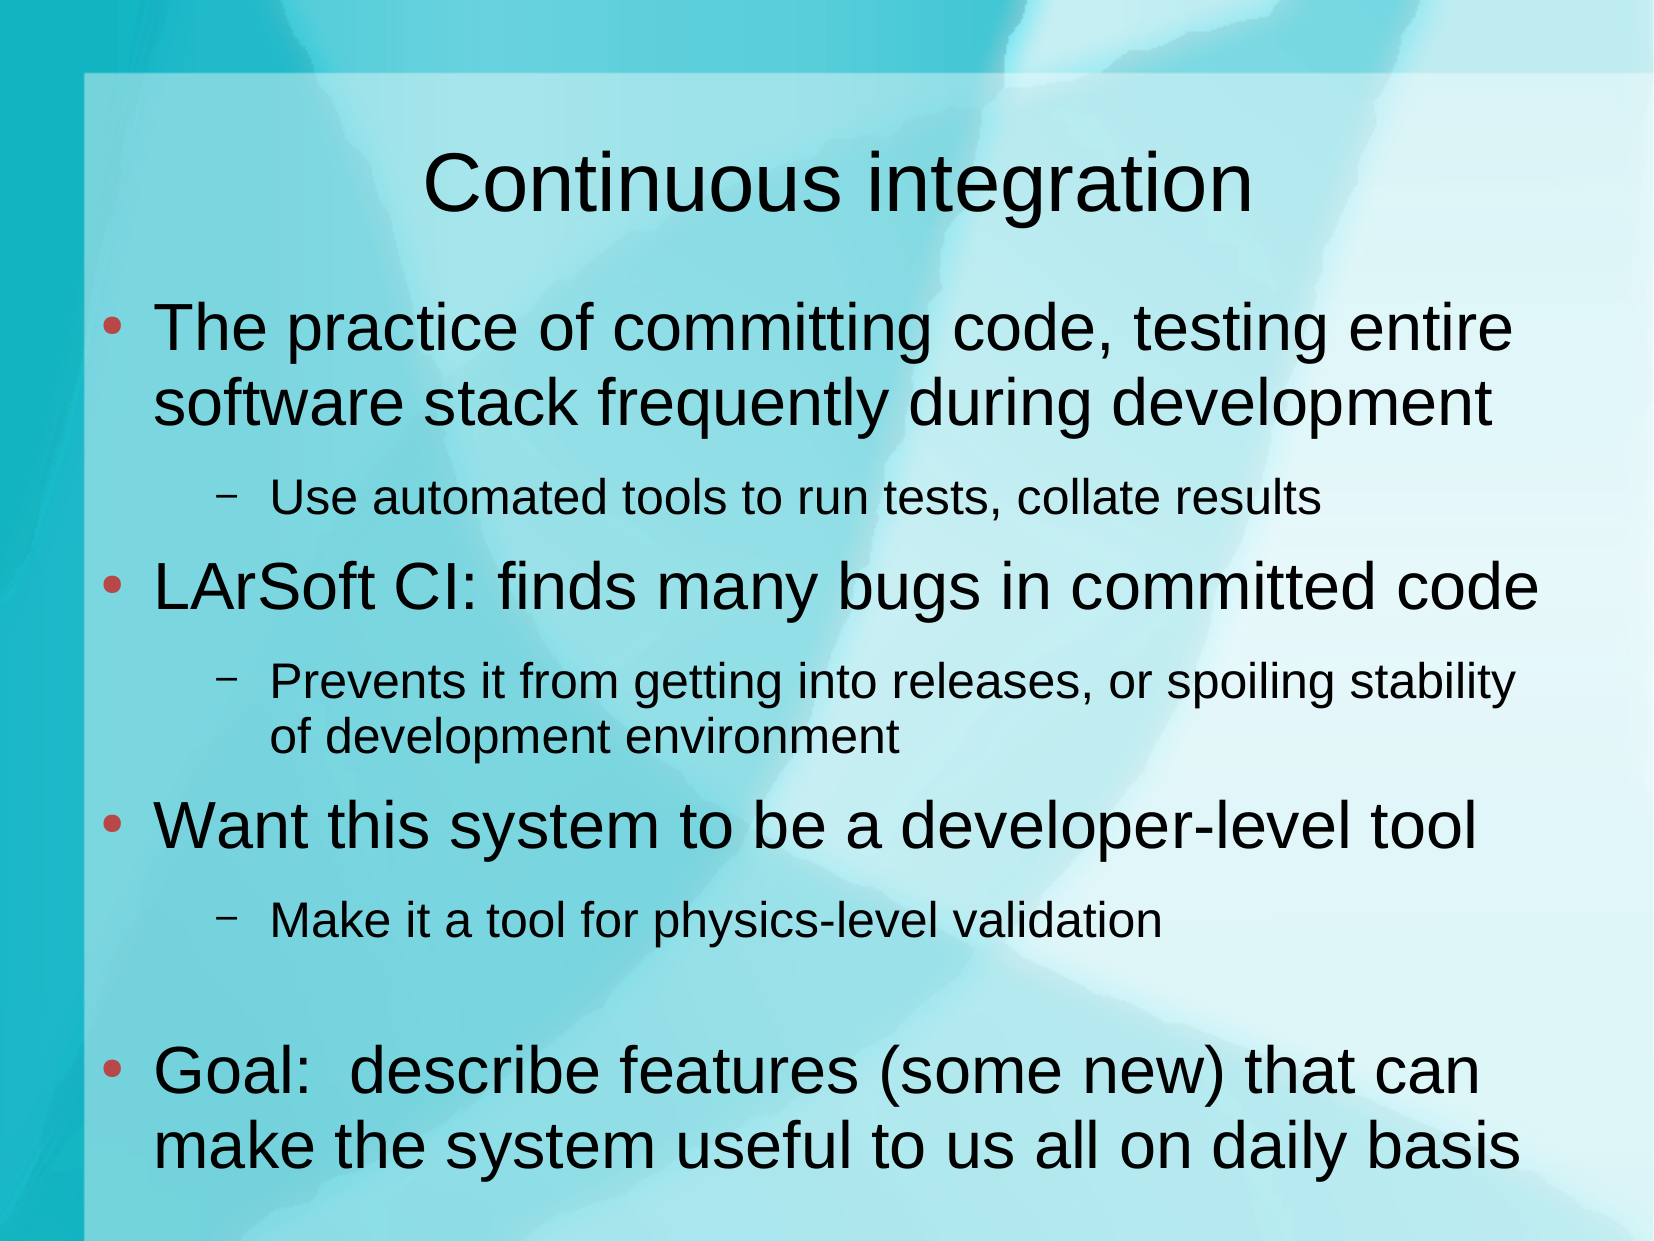

# Continuous integration
The practice of committing code, testing entire software stack frequently during development
Use automated tools to run tests, collate results
LArSoft CI: finds many bugs in committed code
Prevents it from getting into releases, or spoiling stability of development environment
Want this system to be a developer-level tool
Make it a tool for physics-level validation
Goal: describe features (some new) that can make the system useful to us all on daily basis